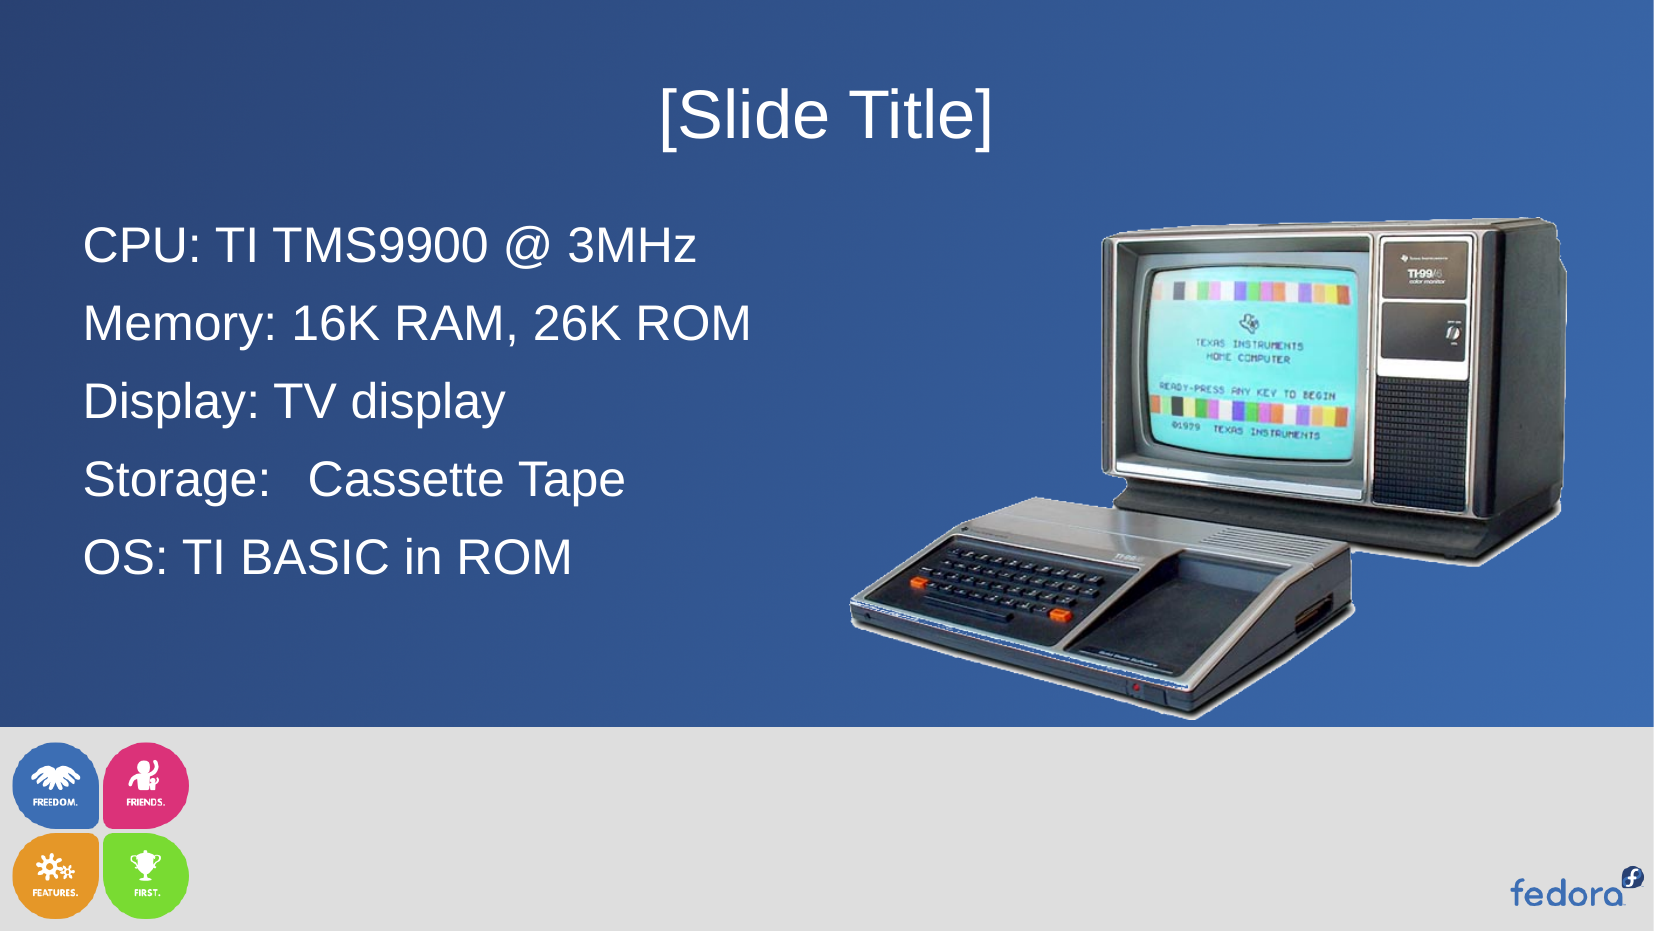

# [Slide Title]
CPU: TI TMS9900 @ 3MHz
Memory: 16K RAM, 26K ROM
Display: TV display
Storage:	Cassette Tape
OS: TI BASIC in ROM